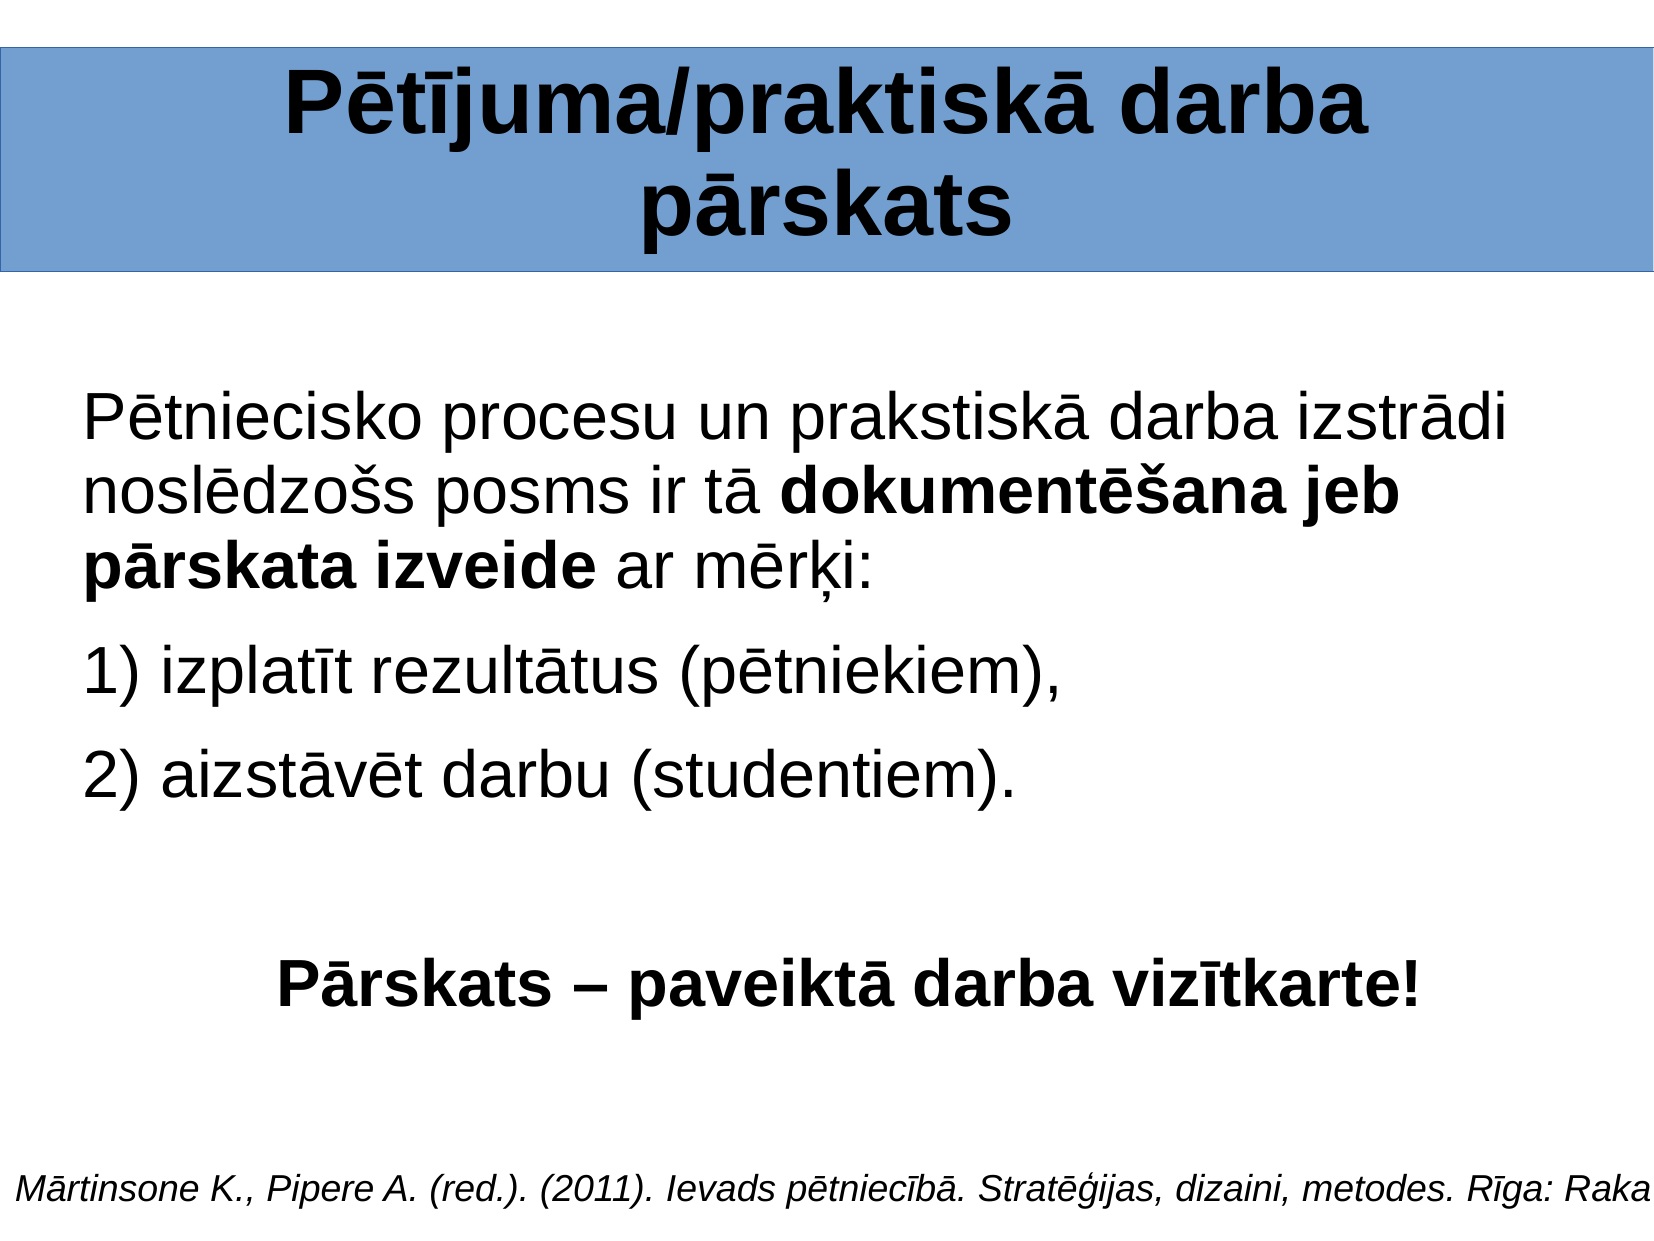

# Pētījuma/praktiskā darba pārskats
Pētniecisko procesu un prakstiskā darba izstrādi noslēdzošs posms ir tā dokumentēšana jeb pārskata izveide ar mērķi:
1) izplatīt rezultātus (pētniekiem),
2) aizstāvēt darbu (studentiem).
Pārskats – paveiktā darba vizītkarte!
Mārtinsone K., Pipere A. (red.). (2011). Ievads pētniecībā. Stratēģijas, dizaini, metodes. Rīga: Raka